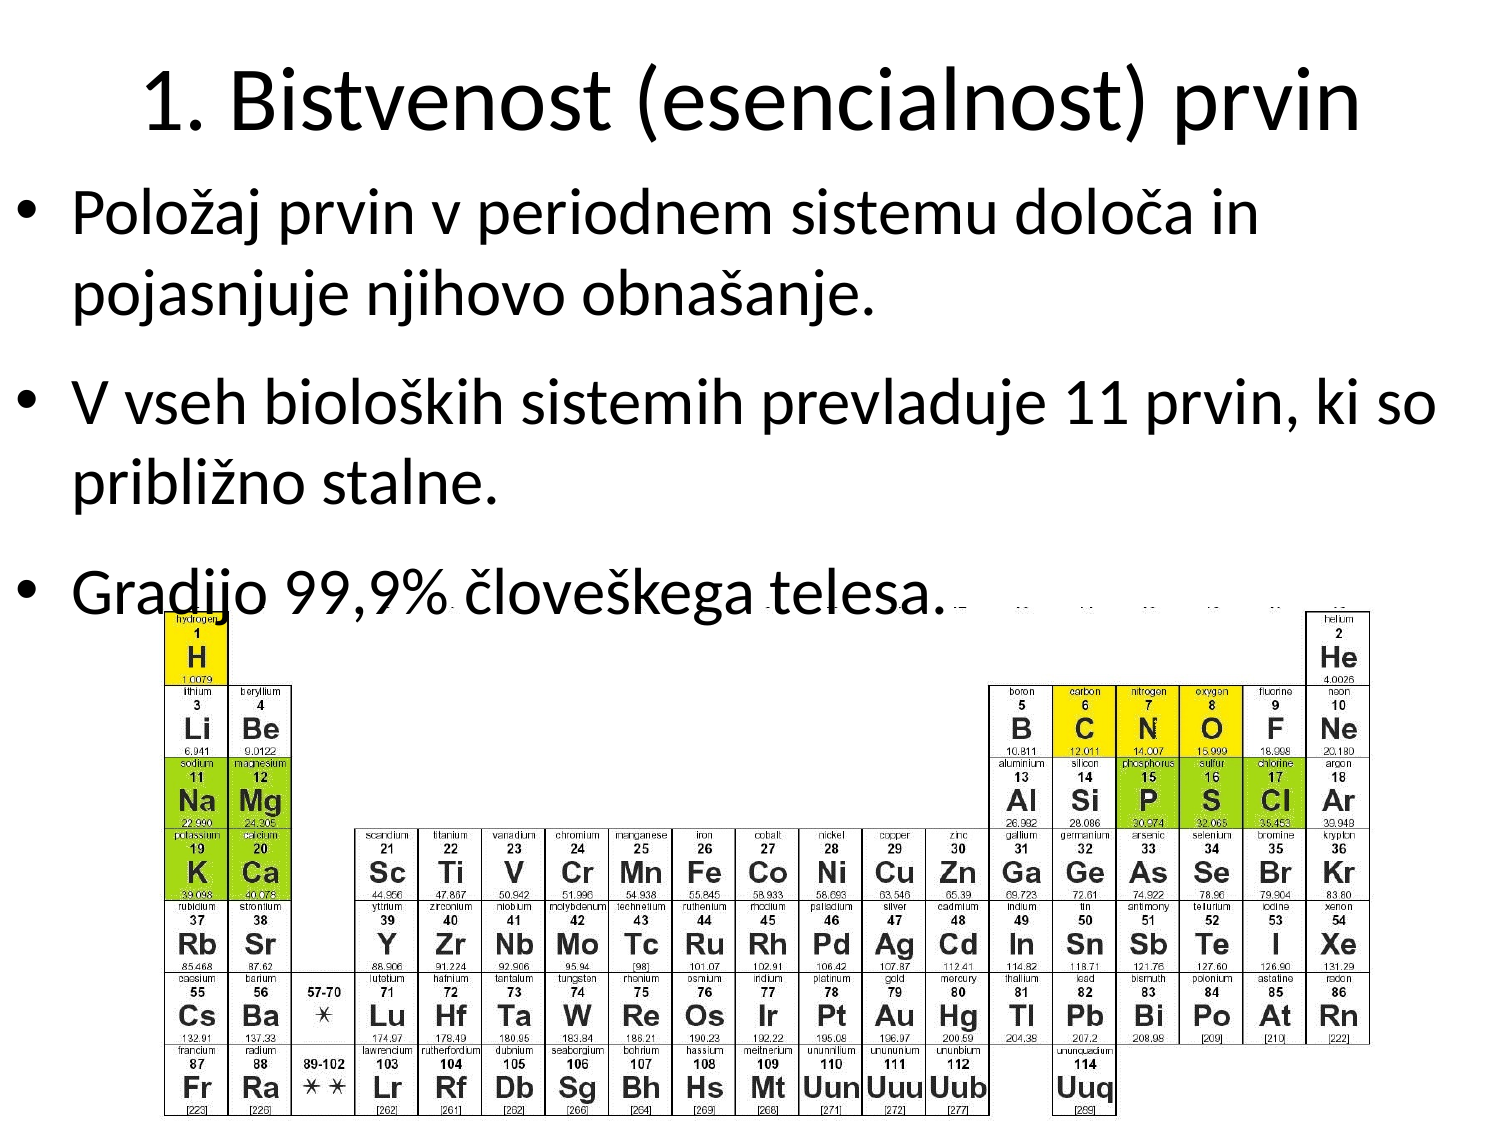

# 1. Bistvenost (esencialnost) prvin
Položaj prvin v periodnem sistemu določa in pojasnjuje njihovo obnašanje.
V vseh bioloških sistemih prevladuje 11 prvin, ki so približno stalne.
Gradijo 99,9% človeškega telesa.